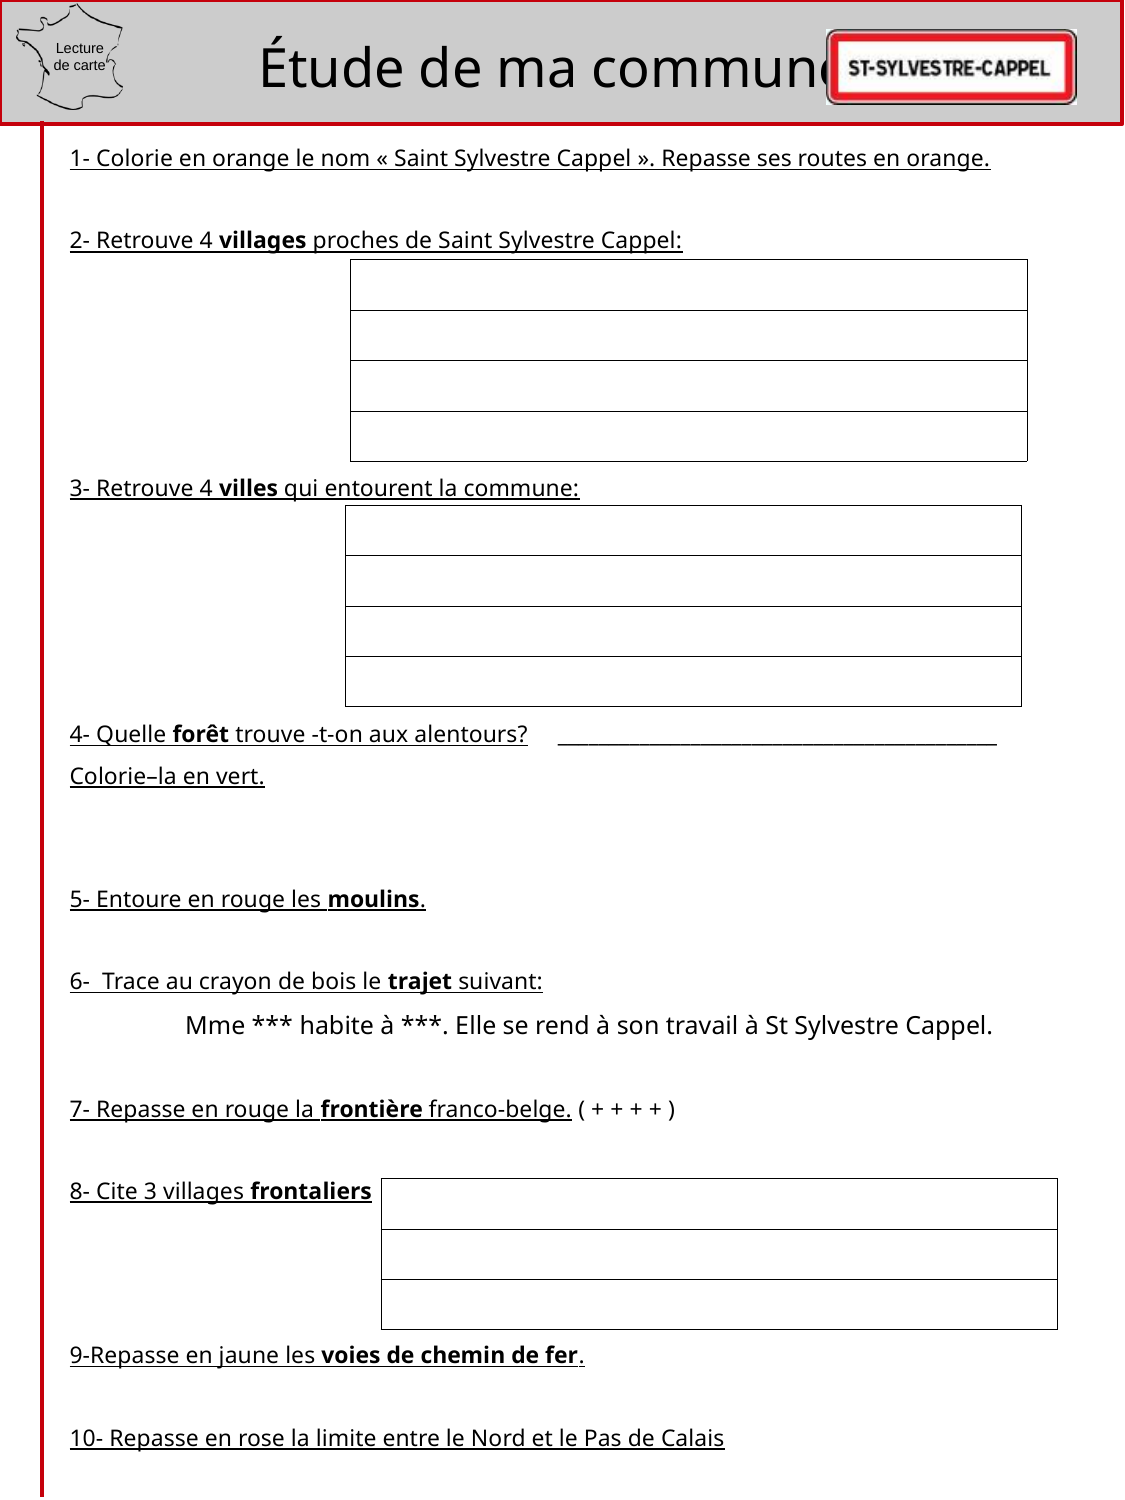

Étude de ma commune
Lecture de carte
1- Colorie en orange le nom « Saint Sylvestre Cappel ». Repasse ses routes en orange.
2- Retrouve 4 villages proches de Saint Sylvestre Cappel:
3- Retrouve 4 villes qui entourent la commune:
4- Quelle forêt trouve -t-on aux alentours? ___________________________________________
Colorie–la en vert.
5- Entoure en rouge les moulins.
6- Trace au crayon de bois le trajet suivant:
Mme *** habite à ***. Elle se rend à son travail à St Sylvestre Cappel.
7- Repasse en rouge la frontière franco-belge. ( + + + + )
8- Cite 3 villages frontaliers
9-Repasse en jaune les voies de chemin de fer.
10- Repasse en rose la limite entre le Nord et le Pas de Calais
| |
| --- |
| |
| |
| |
| |
| --- |
| |
| |
| |
| |
| --- |
| |
| |